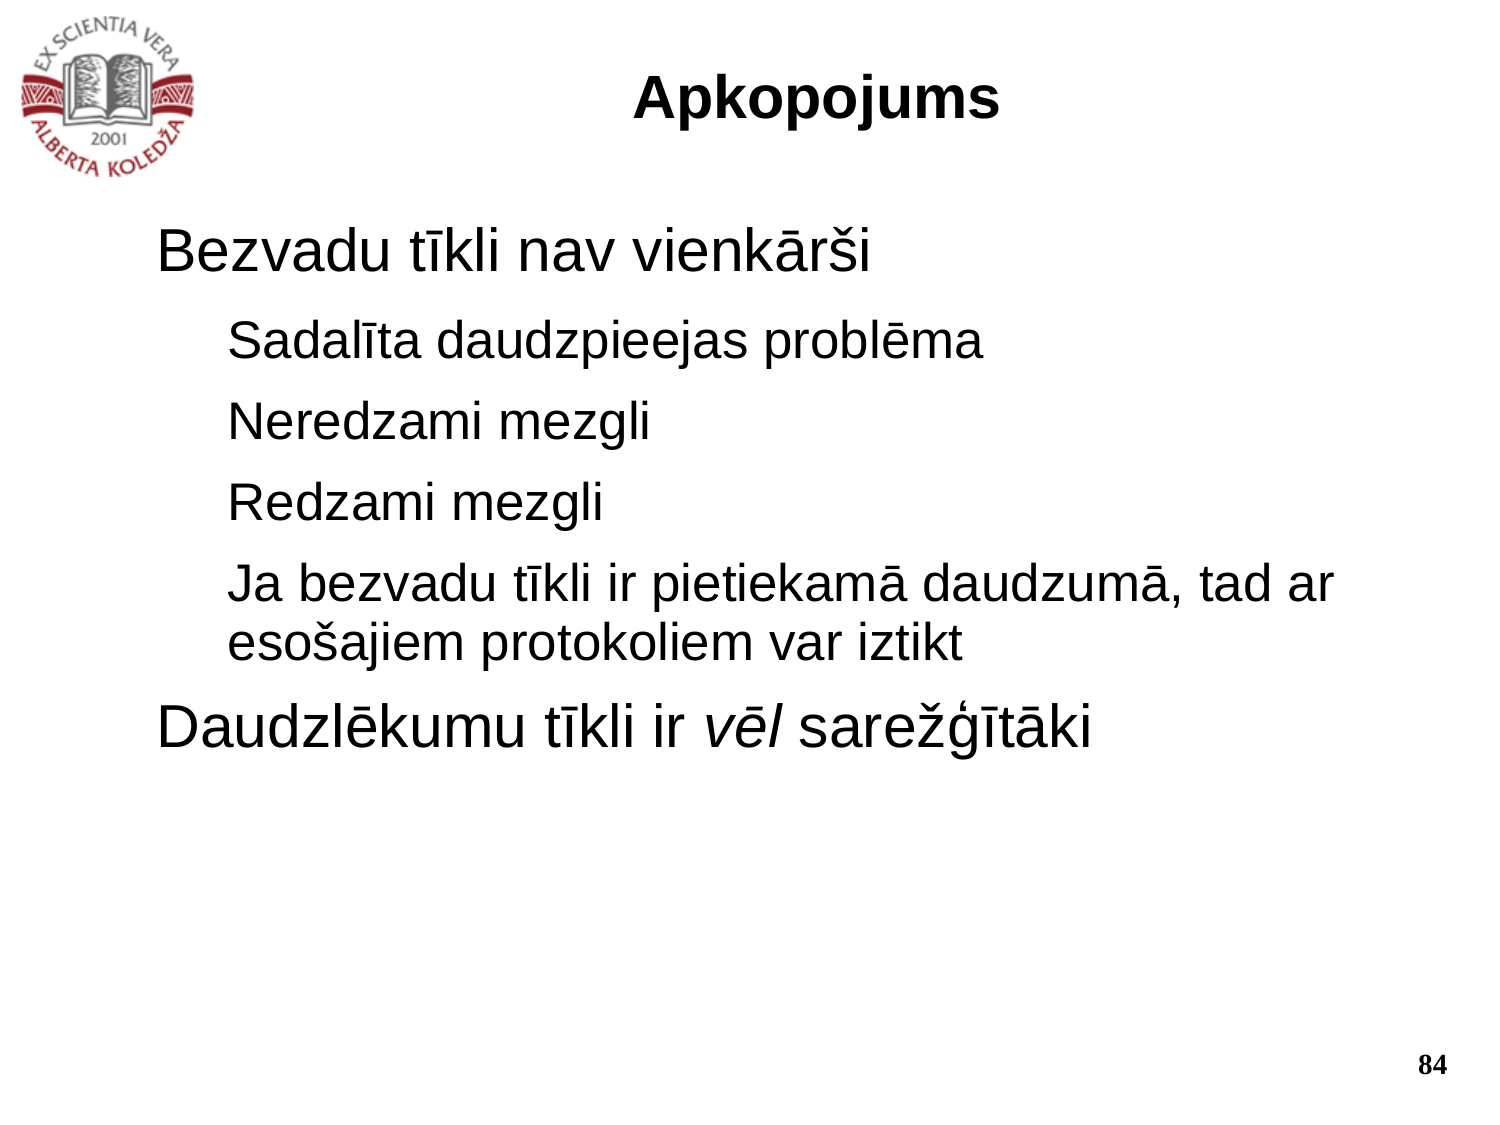

# Apkopojums
Bezvadu tīkli nav vienkārši
Sadalīta daudzpieejas problēma
Neredzami mezgli
Redzami mezgli
Ja bezvadu tīkli ir pietiekamā daudzumā, tad ar esošajiem protokoliem var iztikt
Daudzlēkumu tīkli ir vēl sarežģītāki